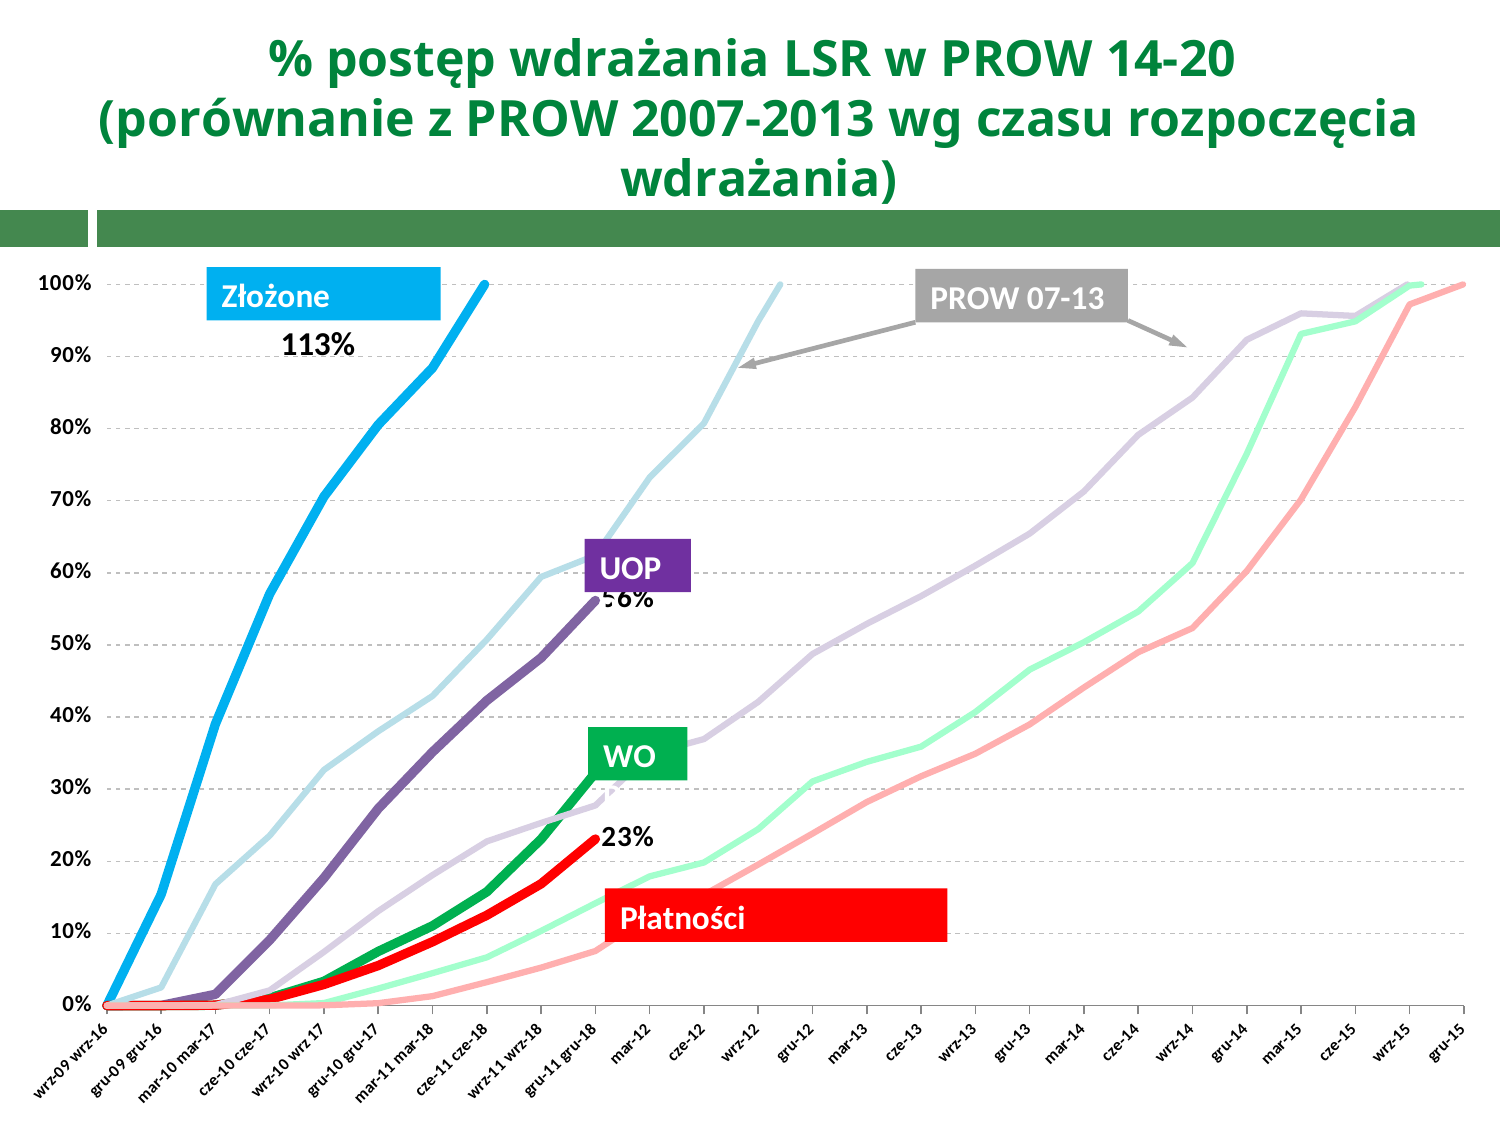

% postęp wdrażania LSR w PROW 14-20
(porównanie z PROW 2007-2013 wg czasu rozpoczęcia wdrażania)
### Chart
| Category | złożone wnioski o przyznaniu pomocy 14-20 | zawarte umowy 14-20 | złożone wnioski o płatność 14-20 | Zrealizowane płatności 14-20 | złożone wnioski o przyznaniu pomocy 07-13 | zawarte umowy 07-13 | złożone wnioski o płatność 07-13 | Zrealizowane płatności 07-13 |
|---|---|---|---|---|---|---|---|---|
| wrz-09 wrz-16 | 0.0 | 0.0 | 0.0 | 0.0 | 0.0 | 0.0 | 0.0 | 0.0 |
| gru-09 gru-16 | 0.154155520150457 | 0.000122120855856566 | 0.0 | 0.0 | 0.0251 | 0.0 | 0.0 | 0.0 |
| mar-10 mar-17 | 0.390490690857258 | 0.0155784858827876 | 0.000481239726773113 | 0.000507812086174426 | 0.1683 | 0.00068 | 0.0003 | 0.0 |
| cze-10 cze-17 | 0.570892345033451 | 0.0908620592108805 | 0.0106263418844341 | 0.0086130901227913 | 0.2356 | 0.0211 | 0.0002 | 0.0 |
| wrz-10 wrz 17 | 0.705759354415523 | 0.176875999546896 | 0.0335911860158526 | 0.029240926229904 | 0.3268 | 0.0744 | 0.0035 | 0.0003 |
| gru-10 gru-17 | 0.805389130550941 | 0.273117432786716 | 0.0750738661922026 | 0.0554480318908465 | 0.3803 | 0.131 | 0.0236 | 0.0033 |
| mar-11 mar-18 | 0.884239580739205 | 0.351616660659235 | 0.110618075563545 | 0.0884877714129978 | 0.4293 | 0.1809 | 0.0449 | 0.0131 |
| cze-11 cze-18 | 1.00493681751929 | 0.423024657609583 | 0.157734671860228 | 0.125262937202056 | 0.5075 | 0.2276 | 0.0669 | 0.0325 |
| wrz-11 wrz-18 | 1.08670854780829 | 0.482194496037302 | 0.230753134911079 | 0.168842805278845 | 0.5944 | 0.2532 | 0.1035 | 0.0526 |
| gru-11 gru-18 | 1.13262659616275 | 0.561677617205497 | 0.322908783550001 | 0.230955672169545 | 0.6242 | 0.2775 | 0.1419 | 0.0756 |
| mar-12 | None | None | None | None | 0.7323 | 0.3489 | 0.1791 | 0.1249 |
| cze-12 | None | None | None | None | 0.8074 | 0.3695 | 0.1984 | 0.1535 |
| wrz-12 | None | None | None | None | 0.949 | 0.4211 | 0.2446 | 0.1955 |
| gru-12 | None | None | None | None | 1.0745 | 0.4875 | 0.3108 | 0.2385 |
| mar-13 | None | None | None | None | 1.1566 | 0.5293 | 0.3379 | 0.2822 |
| cze-13 | None | None | None | None | 1.2622 | 0.5678 | 0.359 | 0.3179 |
| wrz-13 | None | None | None | None | 1.4017 | 0.61 | 0.407 | 0.3492 |
| gru-13 | None | None | None | None | 1.4849 | 0.6544 | 0.4657 | 0.3898 |
| mar-14 | None | None | None | None | 1.5899 | 0.7129 | 0.5038 | 0.441 |
| cze-14 | None | None | None | None | 1.6905 | 0.7913 | 0.5463 | 0.4899 |
| wrz-14 | None | None | None | None | 1.7755 | 0.8431 | 0.6135 | 0.5235 |
| gru-14 | None | None | None | None | 1.8103 | 0.9232 | 0.7651 | 0.6026 |
| mar-15 | None | None | None | None | 1.855 | 0.9598 | 0.9313 | 0.7018 |
| cze-15 | None | None | None | None | 1.8613 | 0.9562 | 0.9487 | 0.8298 |
| wrz-15 | None | None | None | None | 1.9554 | 1.002 | 0.9983 | 0.9722 |
| gru-15 | None | None | None | None | 1.97362292703781 | 1.00977961237544 | 1.0061231733318 | 1.00041249708248 |Złożone WOPP
113%
UOPP
WOP
Płatności zrealizowane
PROW 07-13